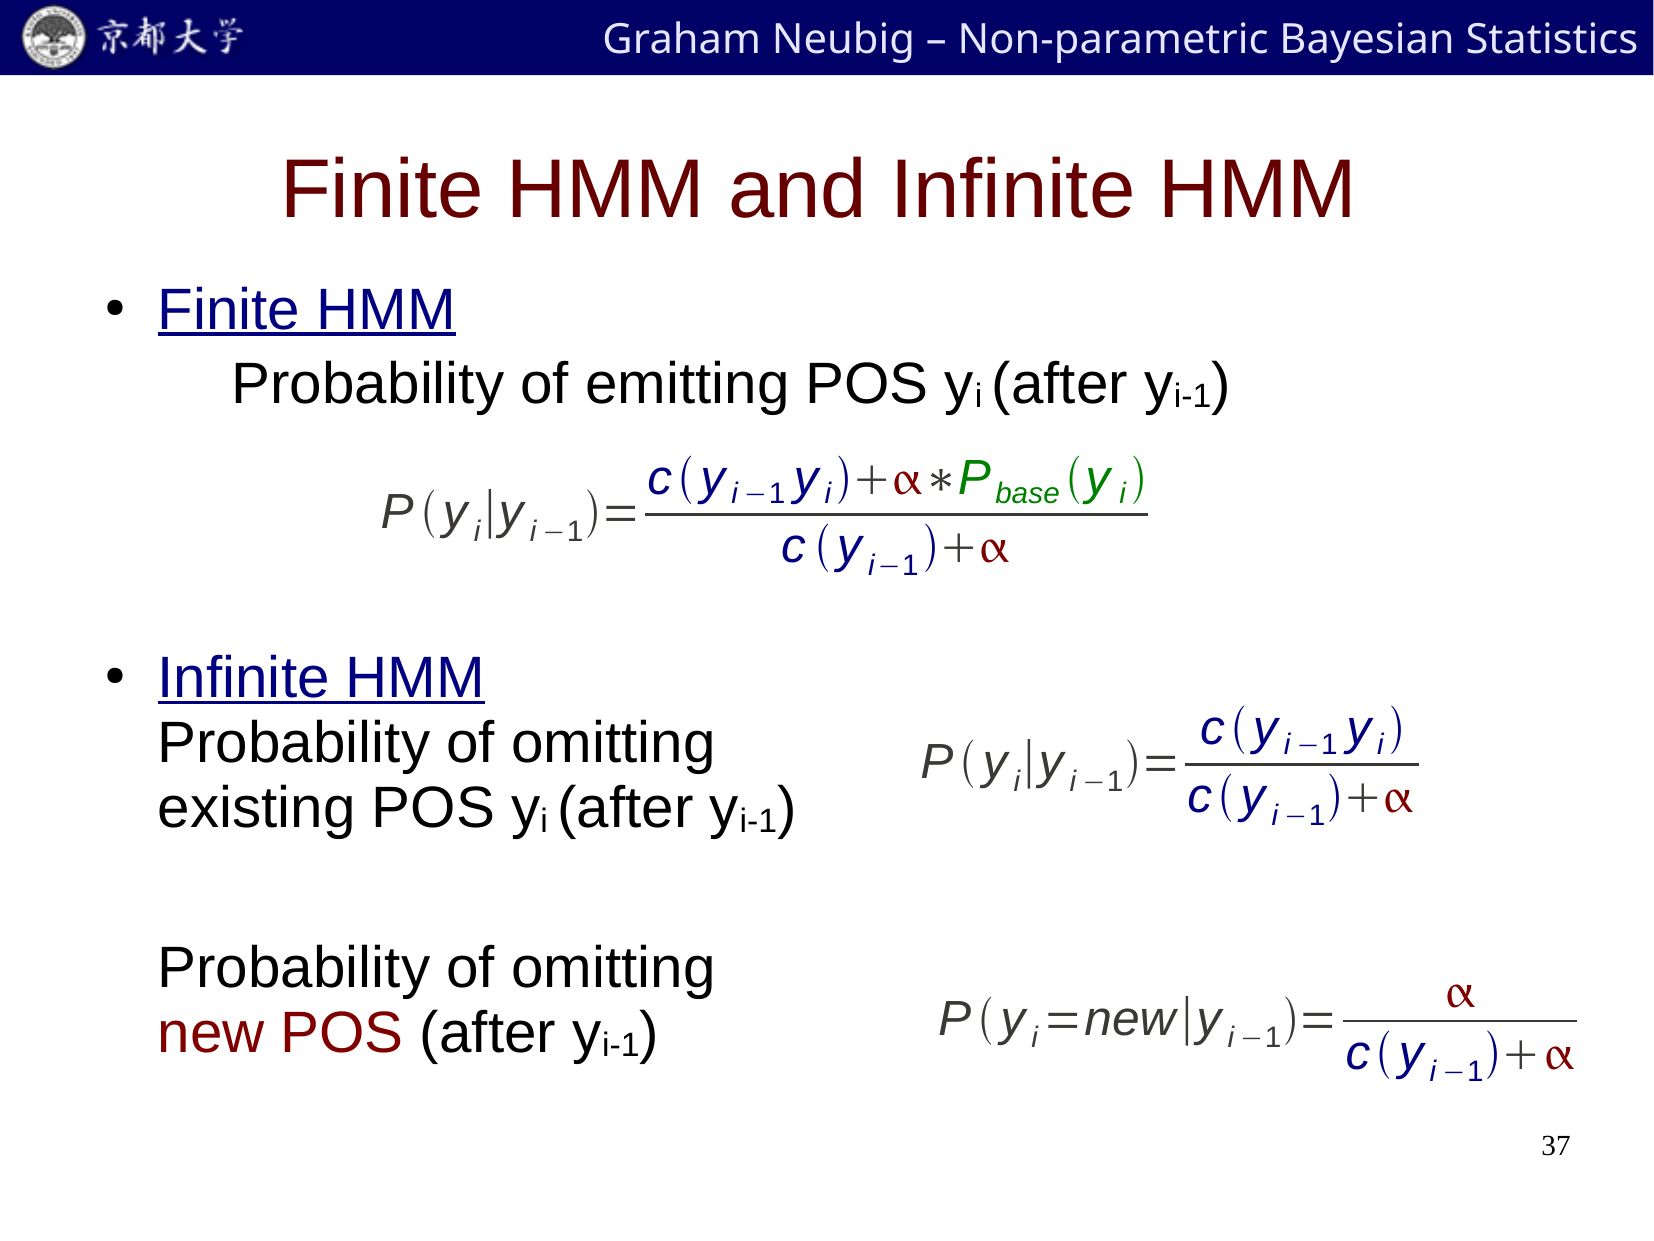

# Finite HMM and Infinite HMM
Finite HMM
　Probability of emitting POS yi (after yi-1)
Infinite HMM
Probability of omitting
existing POS yi (after yi-1)
Probability of omitting
new POS (after yi-1)
37